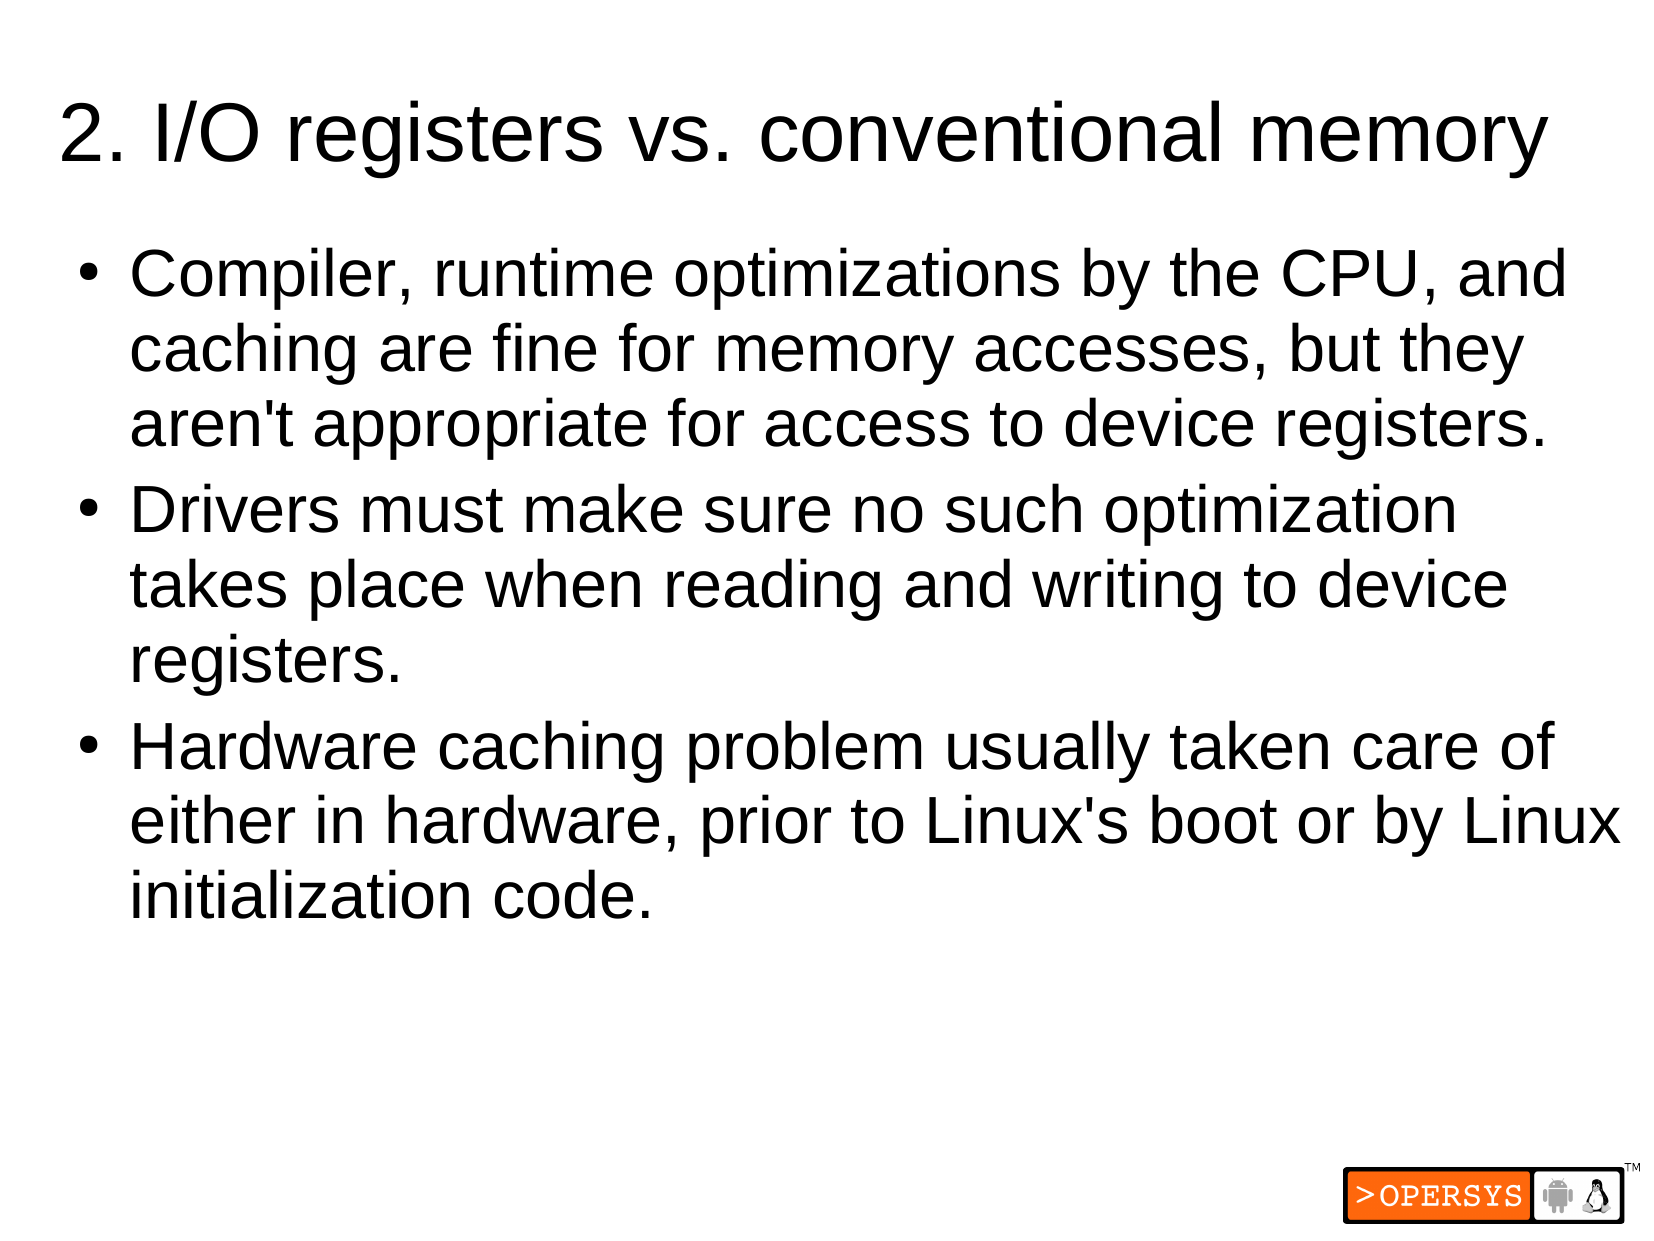

# 2. I/O registers vs. conventional memory
Compiler, runtime optimizations by the CPU, and caching are fine for memory accesses, but they aren't appropriate for access to device registers.
Drivers must make sure no such optimization takes place when reading and writing to device registers.
Hardware caching problem usually taken care of either in hardware, prior to Linux's boot or by Linux initialization code.